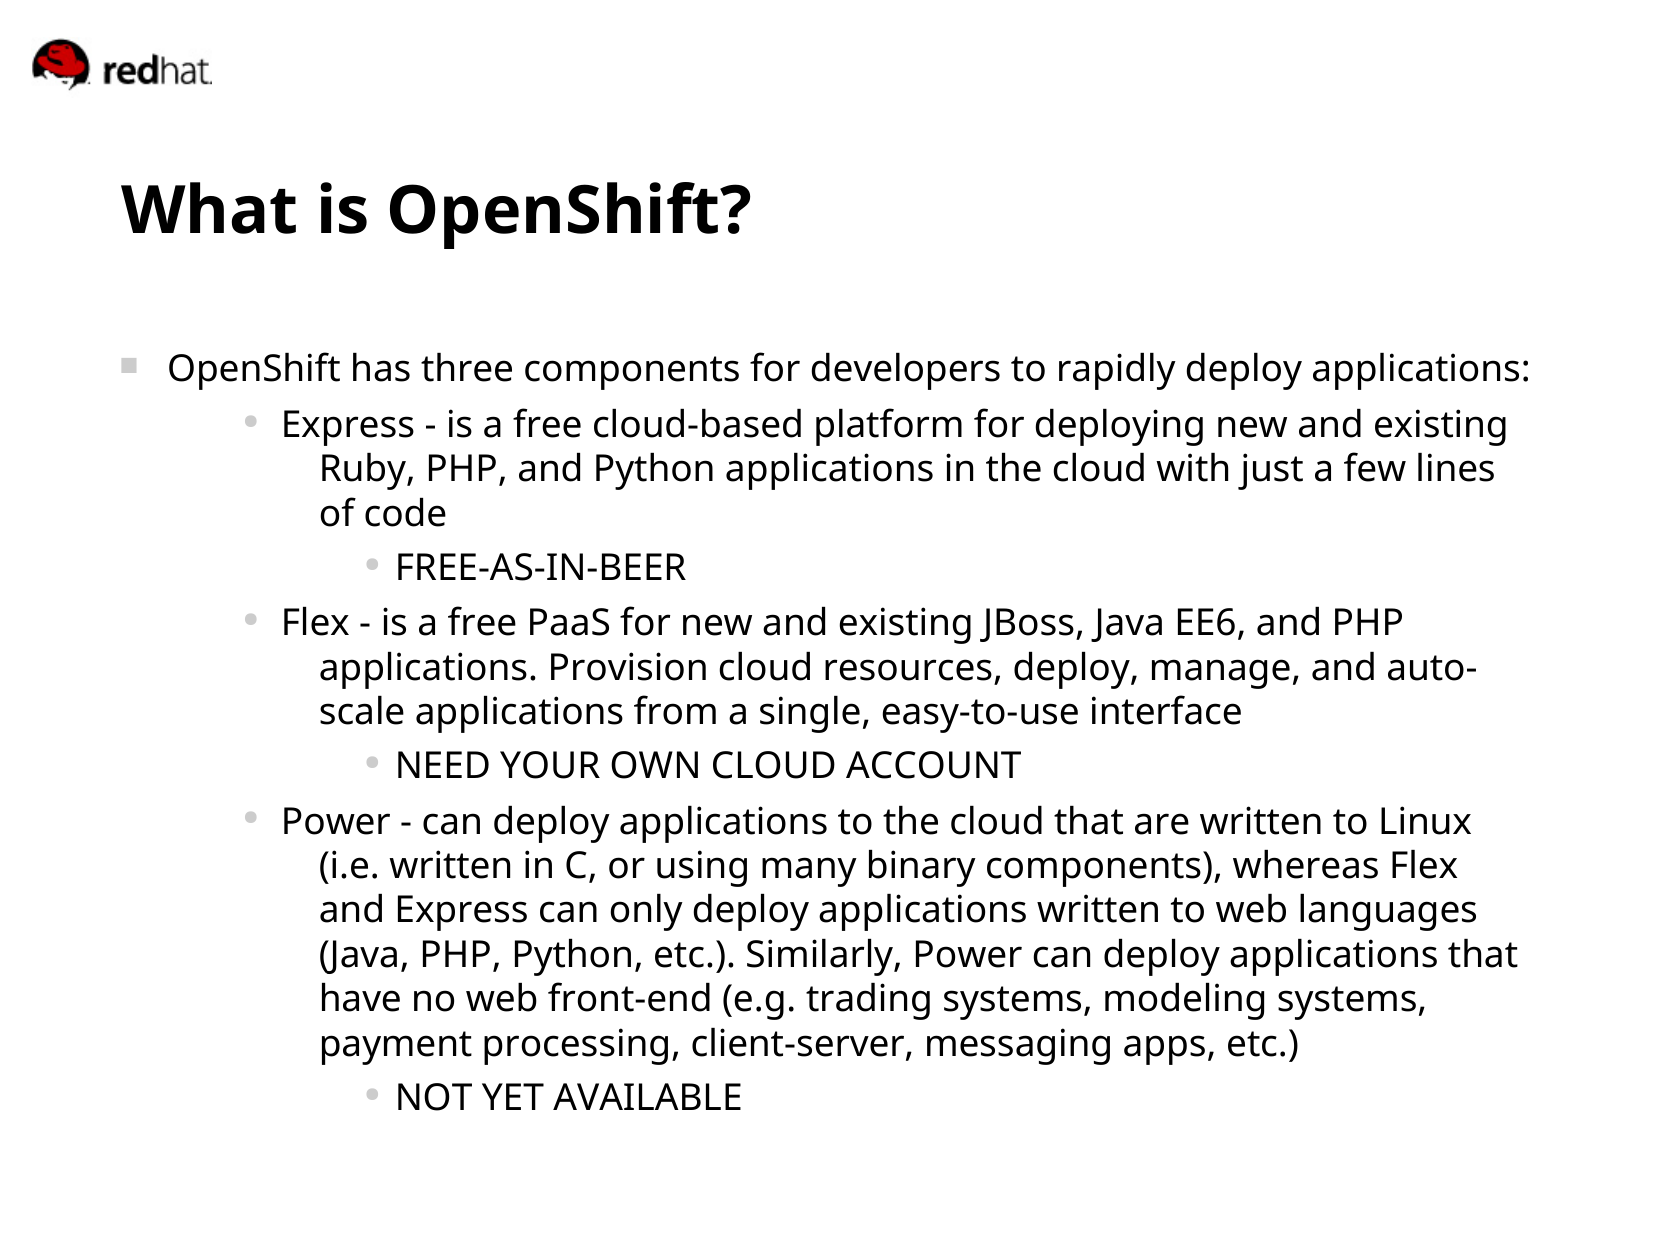

# What is OpenShift?
OpenShift has three components for developers to rapidly deploy applications:
Express - is a free cloud-based platform for deploying new and existing Ruby, PHP, and Python applications in the cloud with just a few lines of code
FREE-AS-IN-BEER
Flex - is a free PaaS for new and existing JBoss, Java EE6, and PHP applications. Provision cloud resources, deploy, manage, and auto-scale applications from a single, easy-to-use interface
NEED YOUR OWN CLOUD ACCOUNT
Power - can deploy applications to the cloud that are written to Linux (i.e. written in C, or using many binary components), whereas Flex and Express can only deploy applications written to web languages (Java, PHP, Python, etc.). Similarly, Power can deploy applications that have no web front-end (e.g. trading systems, modeling systems, payment processing, client-server, messaging apps, etc.)
NOT YET AVAILABLE